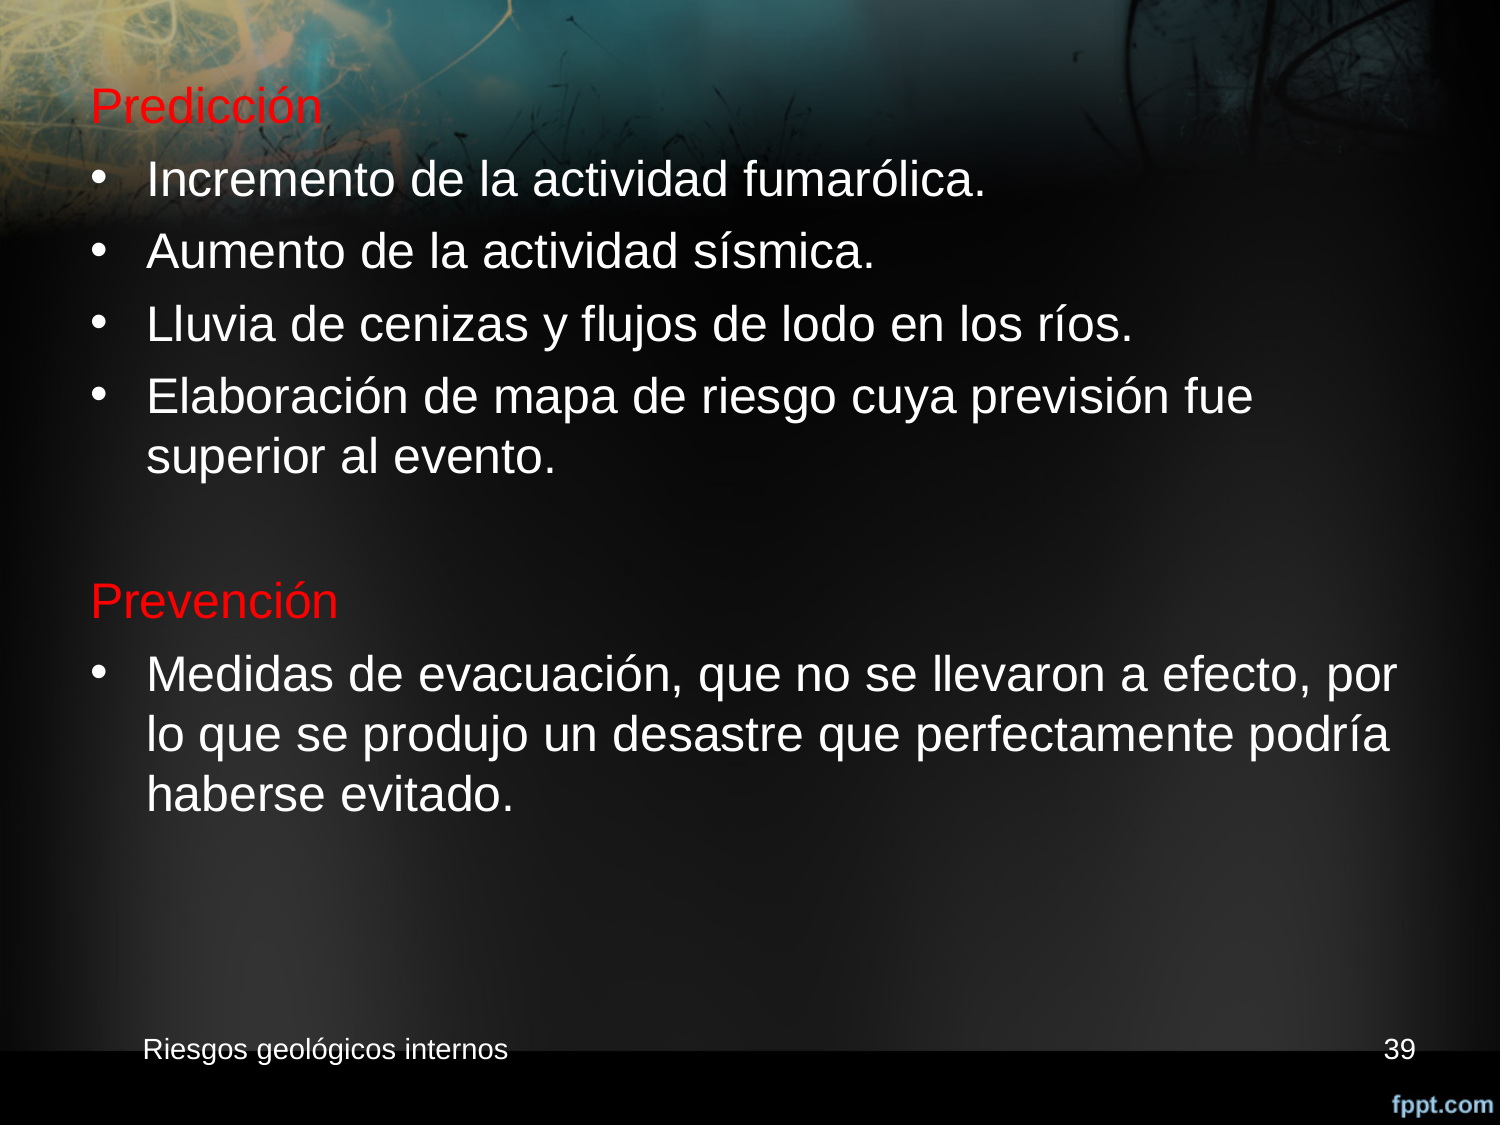

# Predicción
Incremento de la actividad fumarólica.
Aumento de la actividad sísmica.
Lluvia de cenizas y flujos de lodo en los ríos.
Elaboración de mapa de riesgo cuya previsión fue superior al evento.
Prevención
Medidas de evacuación, que no se llevaron a efecto, por lo que se produjo un desastre que perfectamente podría haberse evitado.
Riesgos geológicos internos